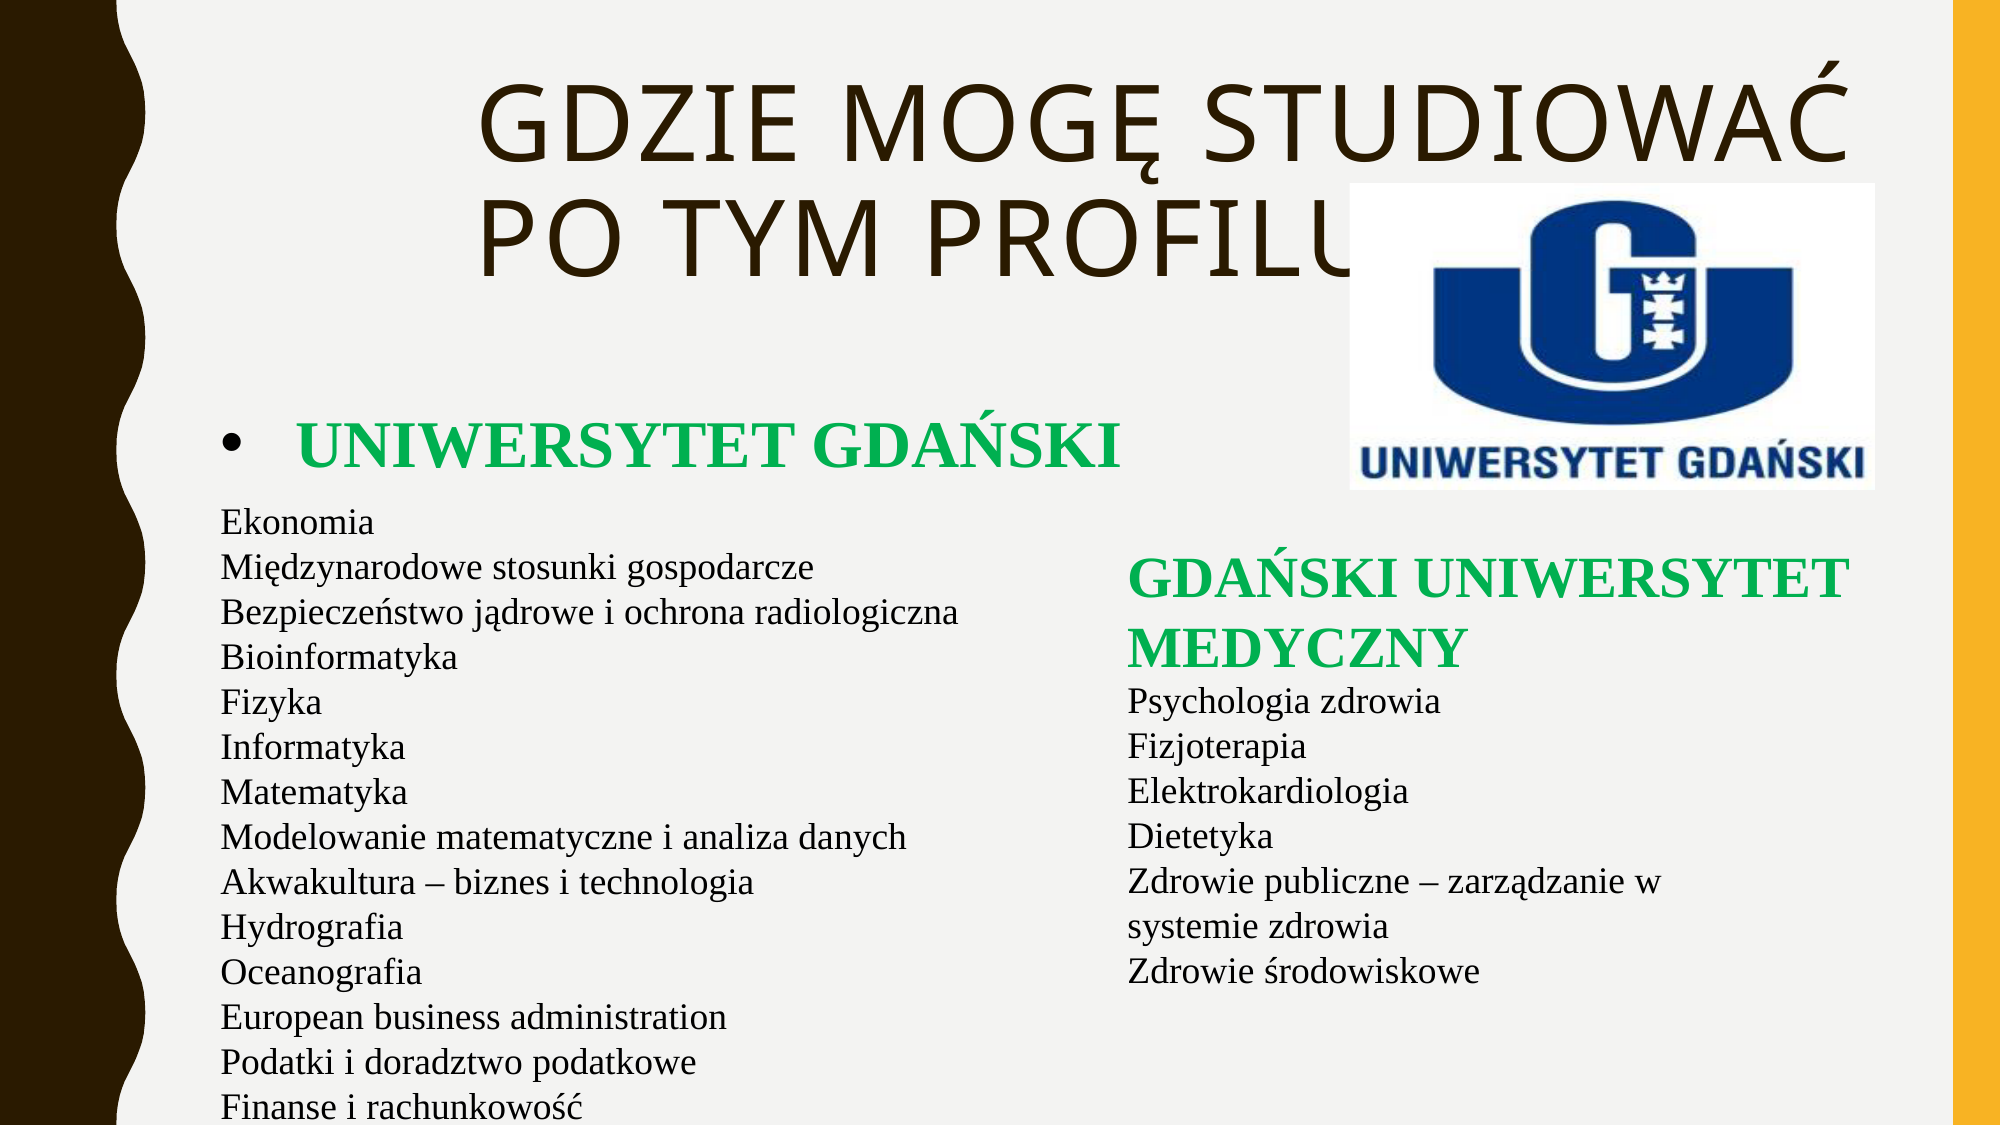

# Gdzie mogę studiować po tym profilu?
UNIWERSYTET GDAŃSKI
Ekonomia
Międzynarodowe stosunki gospodarcze
Bezpieczeństwo jądrowe i ochrona radiologiczna
Bioinformatyka
Fizyka
Informatyka
Matematyka
Modelowanie matematyczne i analiza danych
Akwakultura – biznes i technologia
Hydrografia
Oceanografia
European business administration
Podatki i doradztwo podatkowe
Finanse i rachunkowość
GDAŃSKI UNIWERSYTET MEDYCZNY
Psychologia zdrowia
Fizjoterapia
Elektrokardiologia
Dietetyka
Zdrowie publiczne – zarządzanie w systemie zdrowia
Zdrowie środowiskowe